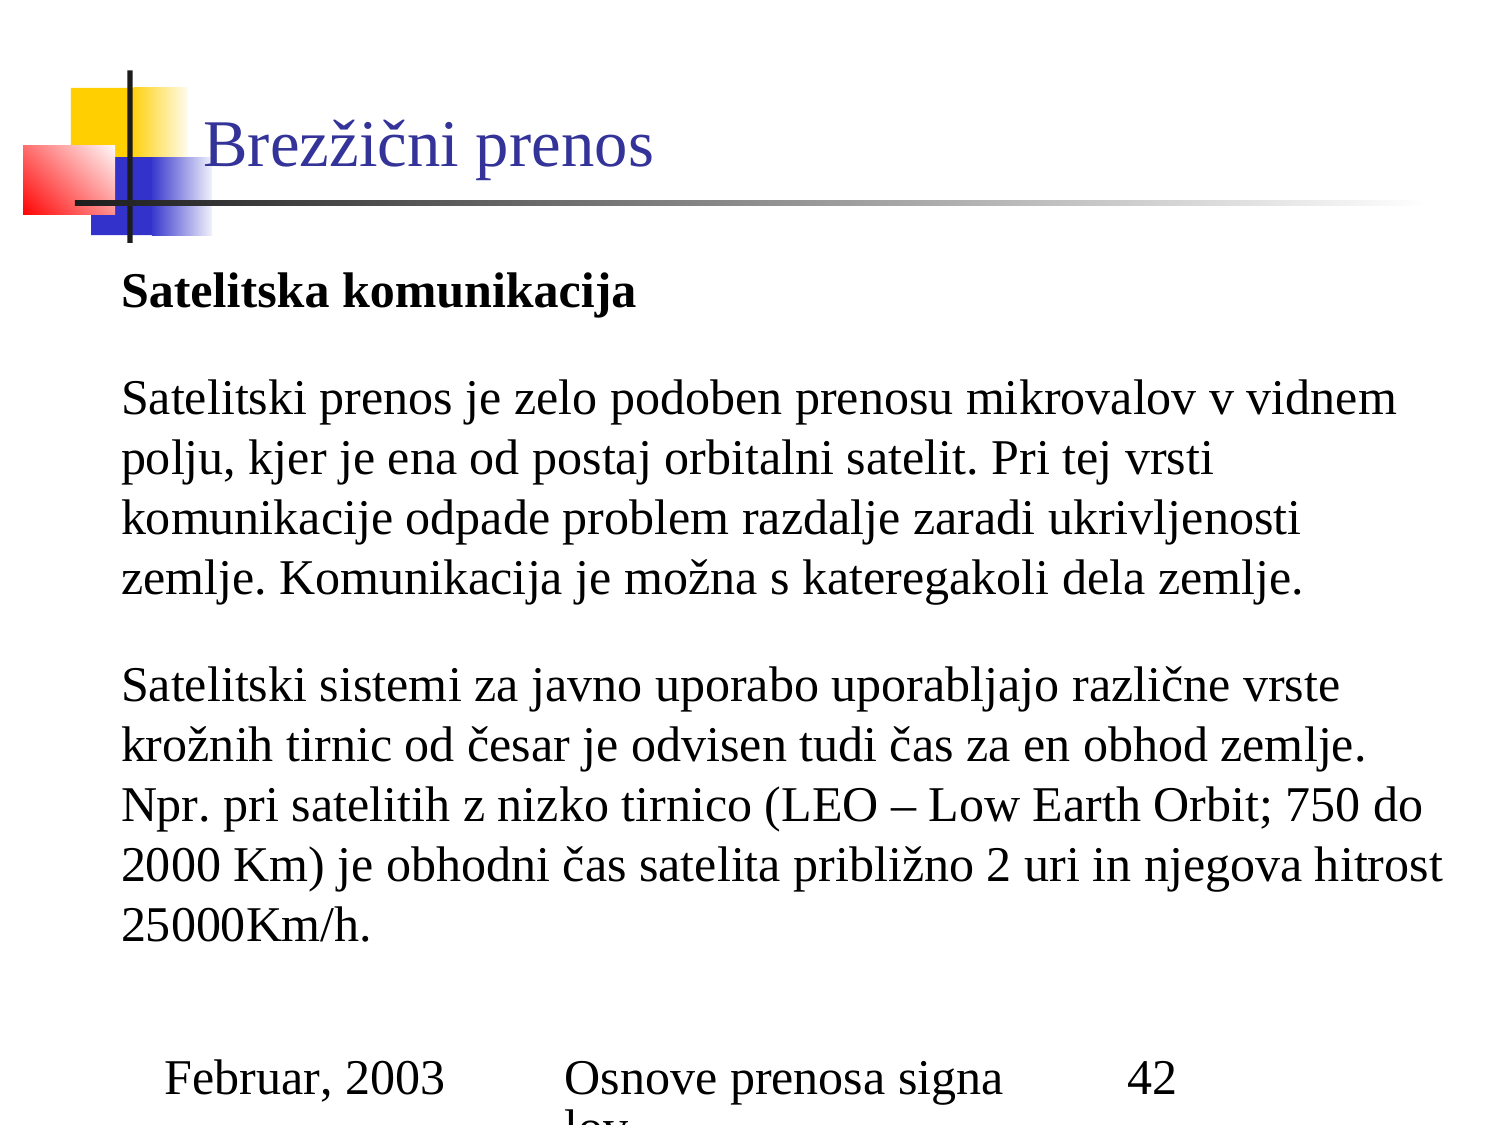

# Brezžični prenos
	Satelitska komunikacija
	Satelitski prenos je zelo podoben prenosu mikrovalov v vidnem polju, kjer je ena od postaj orbitalni satelit. Pri tej vrsti komunikacije odpade problem razdalje zaradi ukrivljenosti zemlje. Komunikacija je možna s kateregakoli dela zemlje.
	Satelitski sistemi za javno uporabo uporabljajo različne vrste krožnih tirnic od česar je odvisen tudi čas za en obhod zemlje. Npr. pri satelitih z nizko tirnico (LEO – Low Earth Orbit; 750 do 2000 Km) je obhodni čas satelita približno 2 uri in njegova hitrost 25000Km/h.
Februar, 2003
Osnove prenosa signalov
42